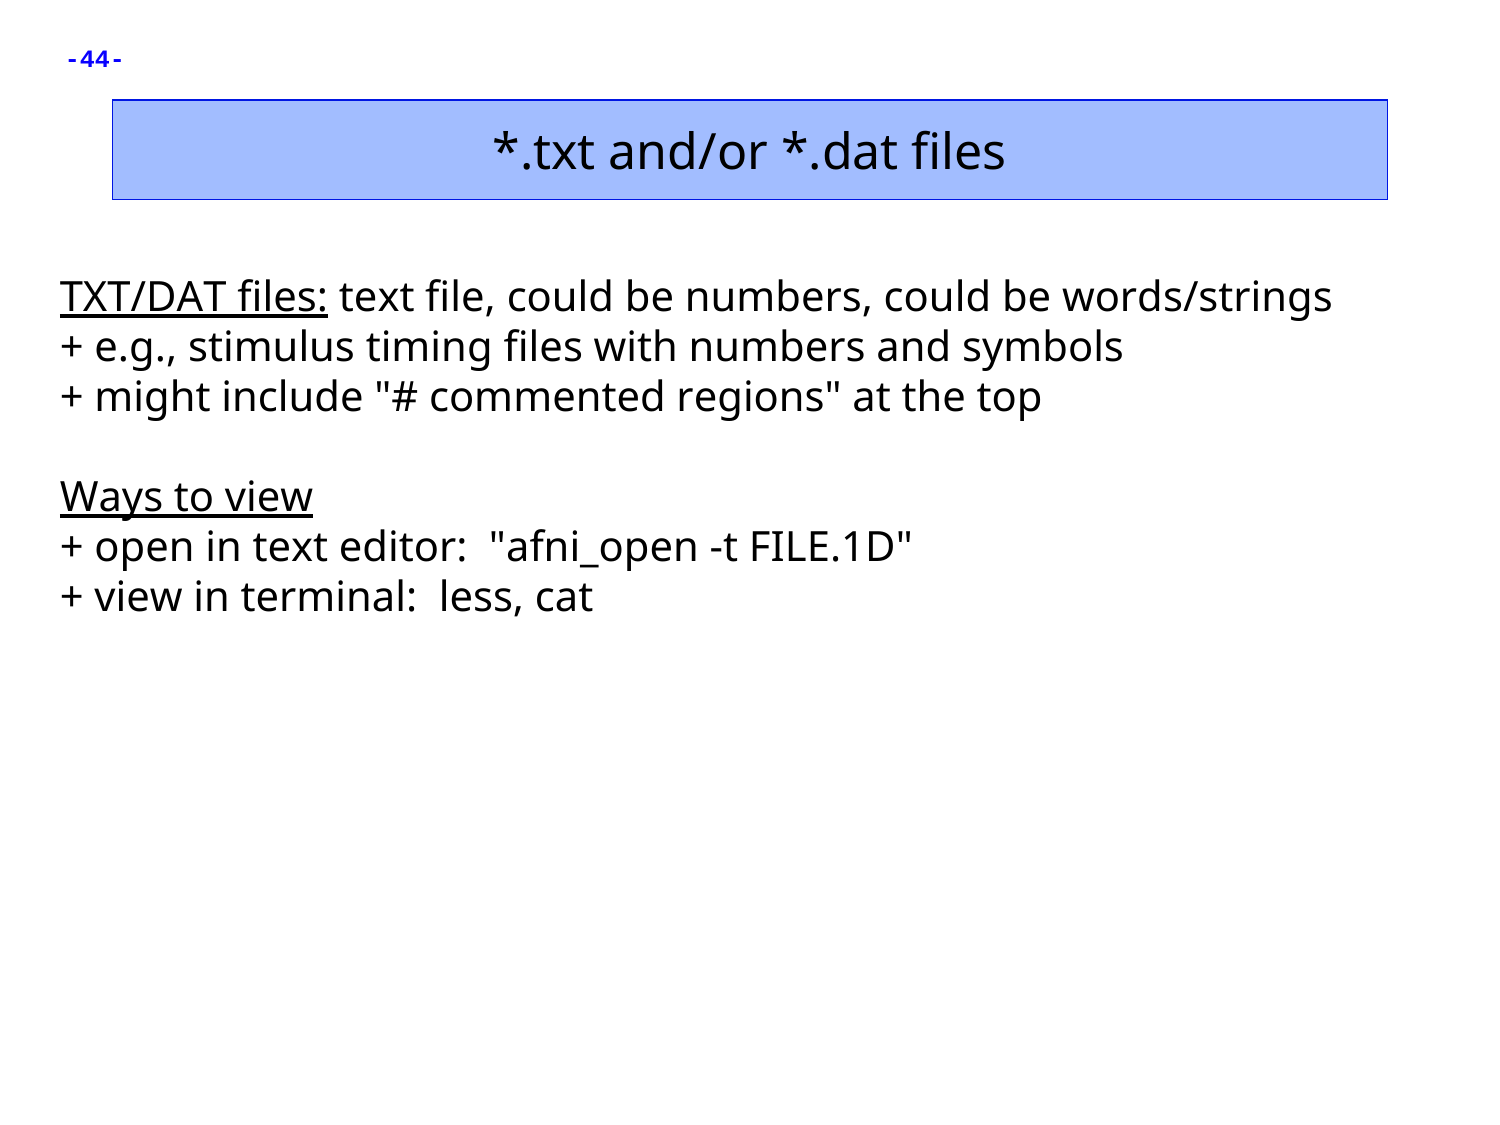

*.txt and/or *.dat files
TXT/DAT files: text file, could be numbers, could be words/strings
+ e.g., stimulus timing files with numbers and symbols
+ might include "# commented regions" at the top
Ways to view
+ open in text editor: "afni_open -t FILE.1D"
+ view in terminal: less, cat